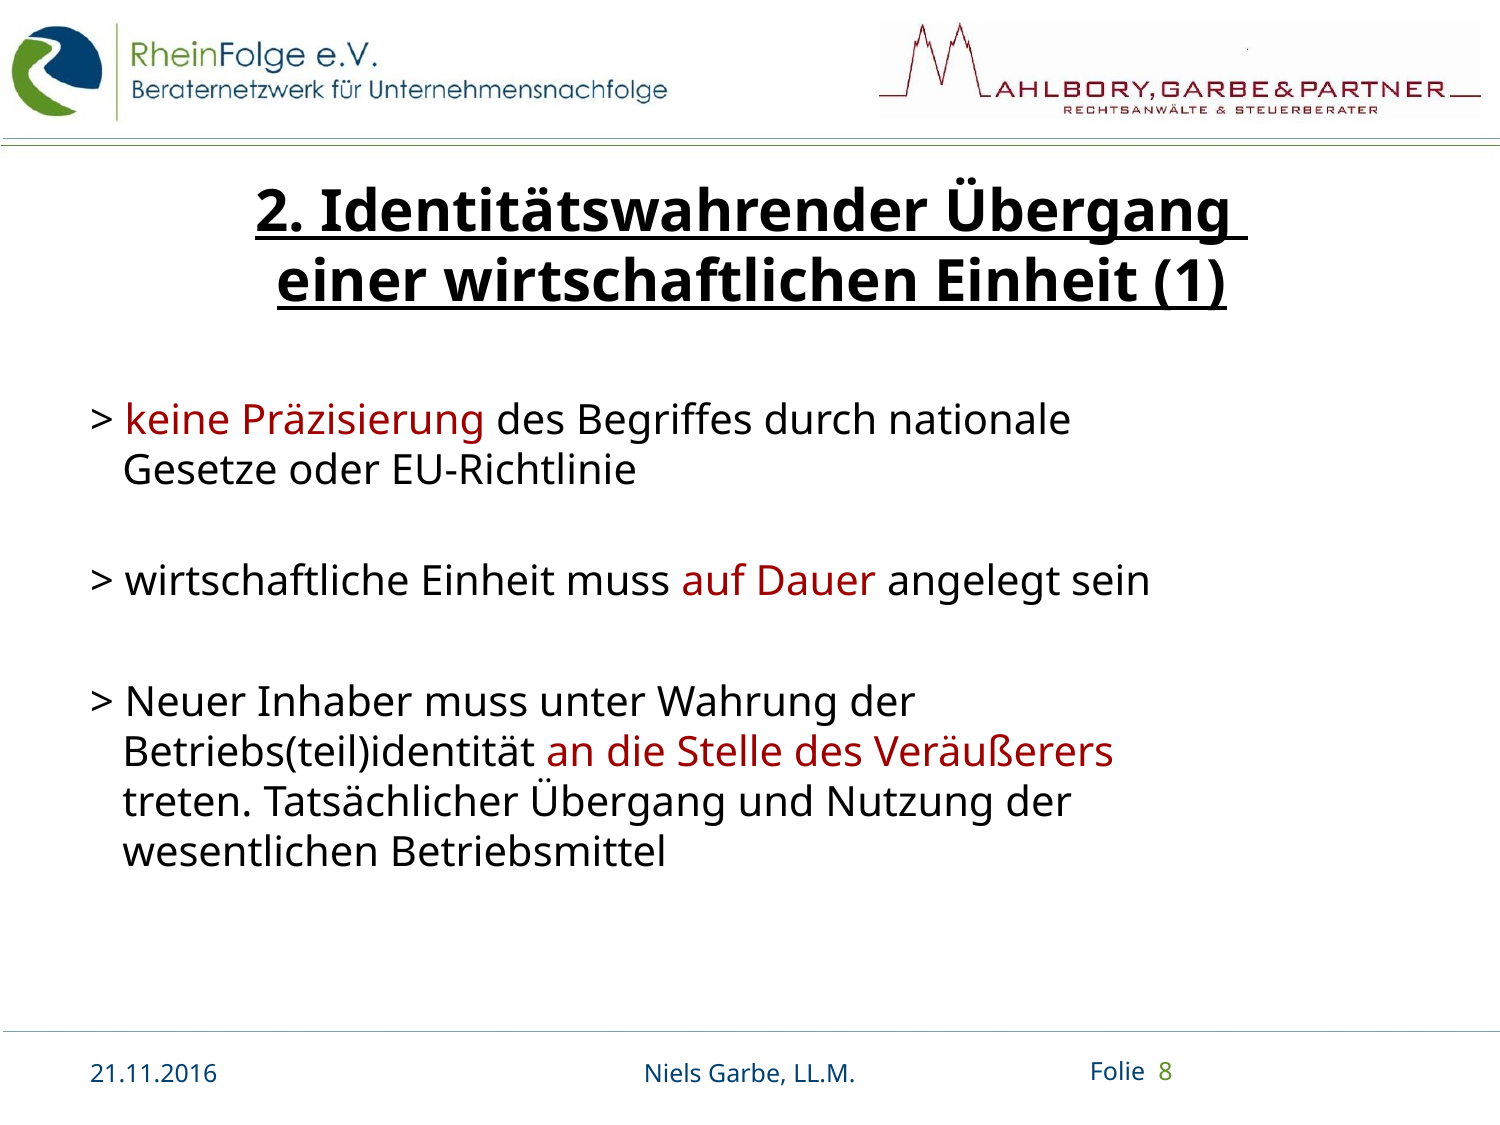

# 2. Identitätswahrender Übergang einer wirtschaftlichen Einheit (1)
> keine Präzisierung des Begriffes durch nationale
 Gesetze oder EU-Richtlinie
> wirtschaftliche Einheit muss auf Dauer angelegt sein
> Neuer Inhaber muss unter Wahrung der
 Betriebs(teil)identität an die Stelle des Veräußerers
 treten. Tatsächlicher Übergang und Nutzung der
 wesentlichen Betriebsmittel
21.11.2016
Niels Garbe, LL.M.
Folie 7